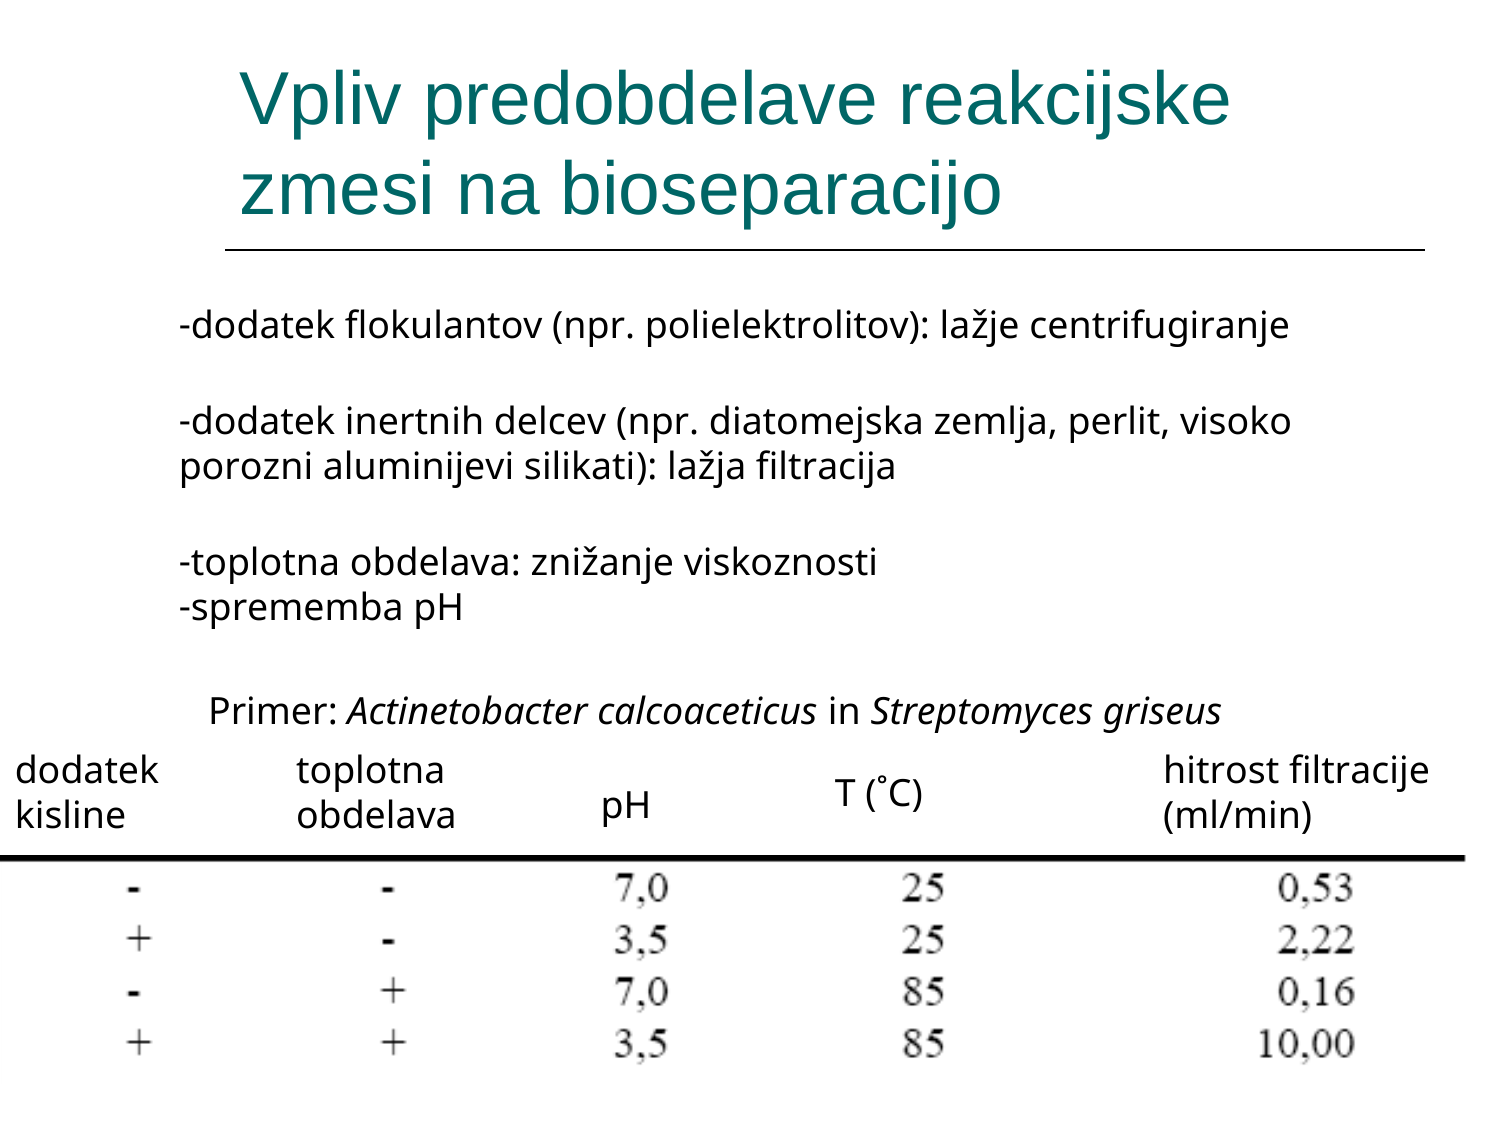

# Vpliv predobdelave reakcijske zmesi na bioseparacijo
dodatek flokulantov (npr. polielektrolitov): lažje centrifugiranje
dodatek inertnih delcev (npr. diatomejska zemlja, perlit, visoko porozni aluminijevi silikati): lažja filtracija
toplotna obdelava: znižanje viskoznosti
sprememba pH
Primer: Actinetobacter calcoaceticus in Streptomyces griseus
dodatek kisline
toplotna obdelava
hitrost filtracije (ml/min)
T (˚C)
pH